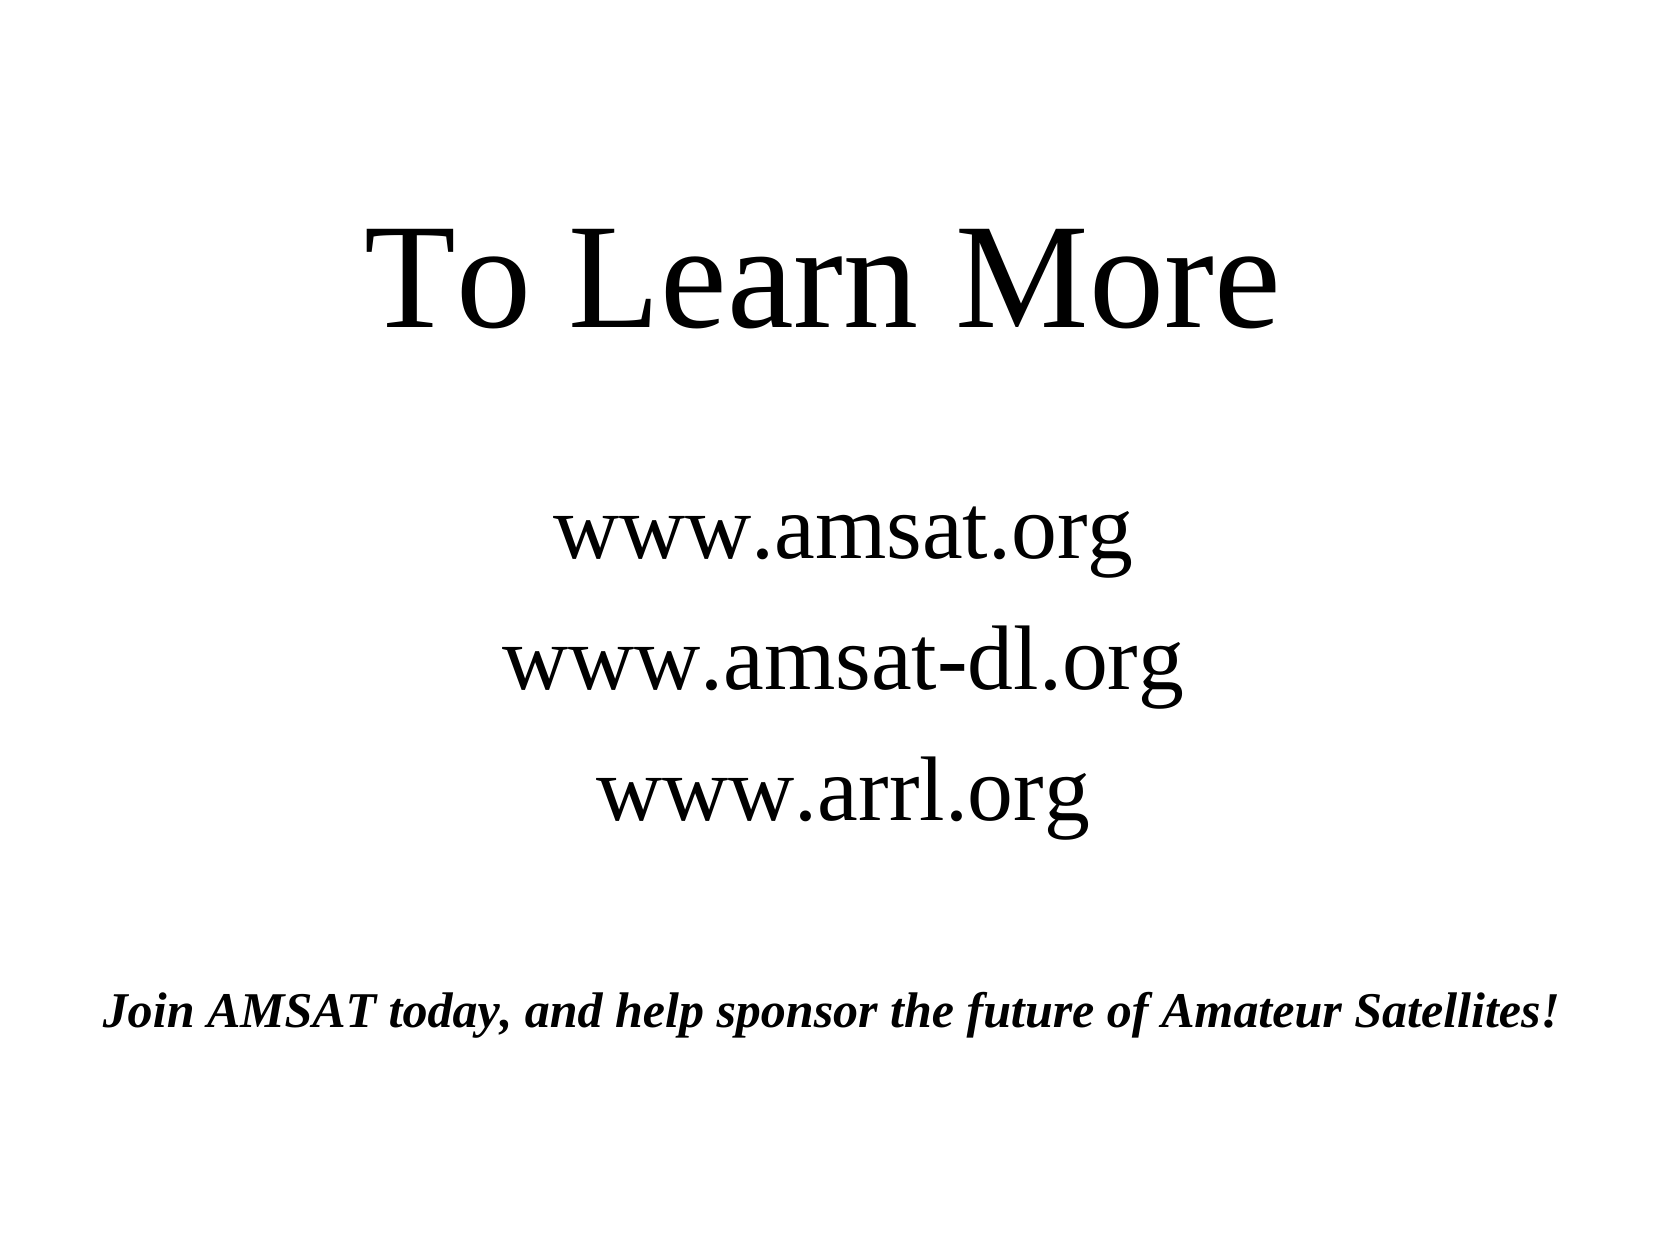

# To Learn More
www.amsat.org
www.amsat-dl.org
www.arrl.org
Join AMSAT today, and help sponsor the future of Amateur Satellites!